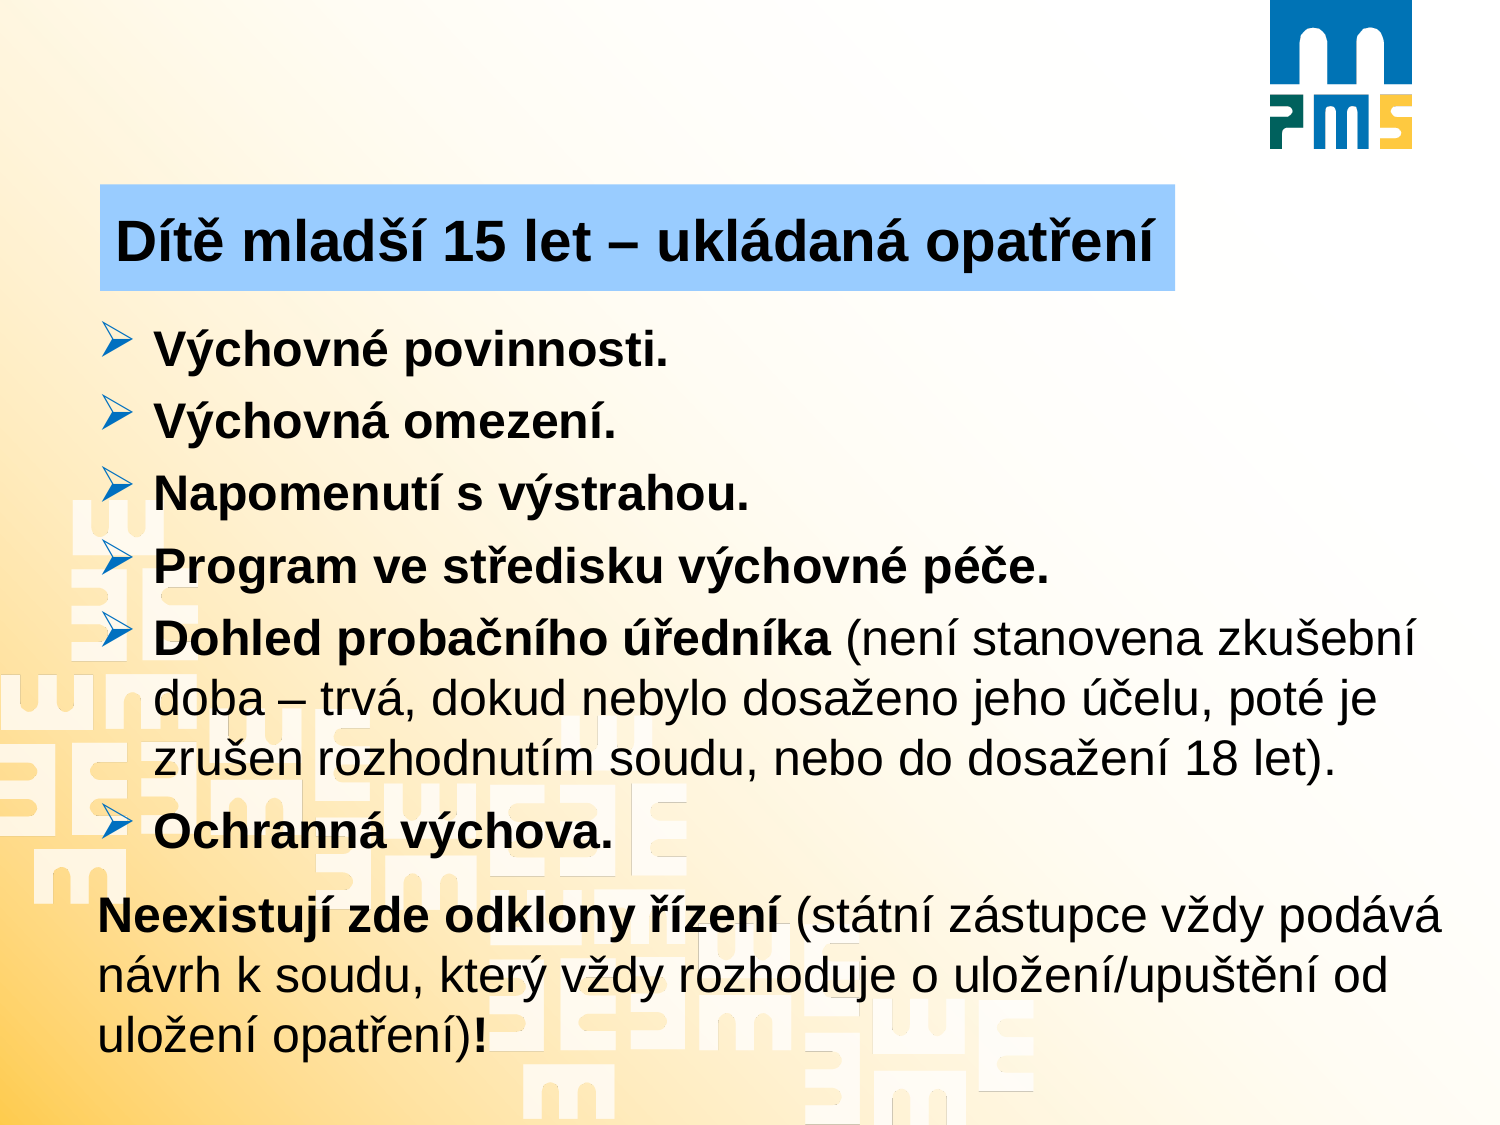

# Dítě mladší 15 let – ukládaná opatření
Výchovné povinnosti.
Výchovná omezení.
Napomenutí s výstrahou.
Program ve středisku výchovné péče.
Dohled probačního úředníka (není stanovena zkušební doba – trvá, dokud nebylo dosaženo jeho účelu, poté je zrušen rozhodnutím soudu, nebo do dosažení 18 let).
Ochranná výchova.
Neexistují zde odklony řízení (státní zástupce vždy podává návrh k soudu, který vždy rozhoduje o uložení/upuštění od uložení opatření)!